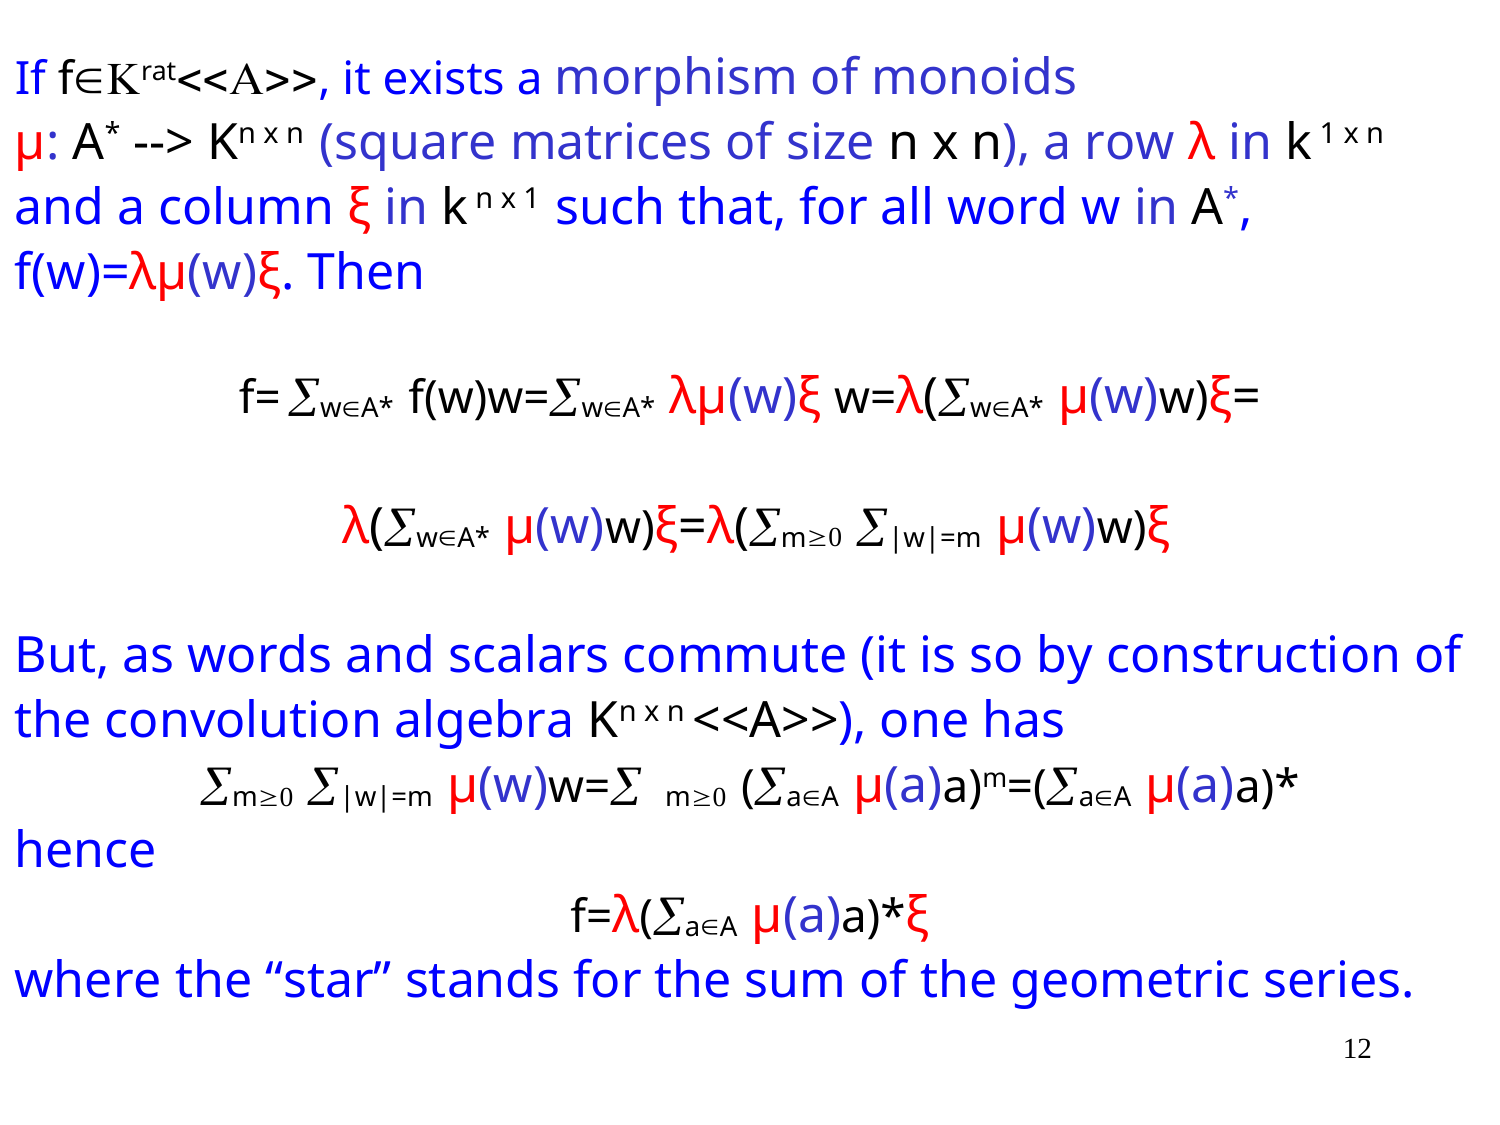

If fKrat<<A>>, it exists a morphism of monoids
μ: A* --> Kn x n (square matrices of size n x n), a row λ in k 1 x n and a column ξ in k n x 1 such that, for all word w in A*, f(w)=λμ(w)ξ. Then
f= wA* f(w)w=wA* λμ(w)ξ w=λ(wA* μ(w)w)ξ=
 λ(wA* μ(w)w)ξ=λ(m0 |w|=m μ(w)w)ξ
But, as words and scalars commute (it is so by construction of the convolution algebra Kn x n <<A>>), one has
m0 |w|=m μ(w)w= m0 (aA μ(a)a)m=(aA μ(a)a)*
hence
f=λ(aA μ(a)a)*ξ
where the “star” stands for the sum of the geometric series.
12